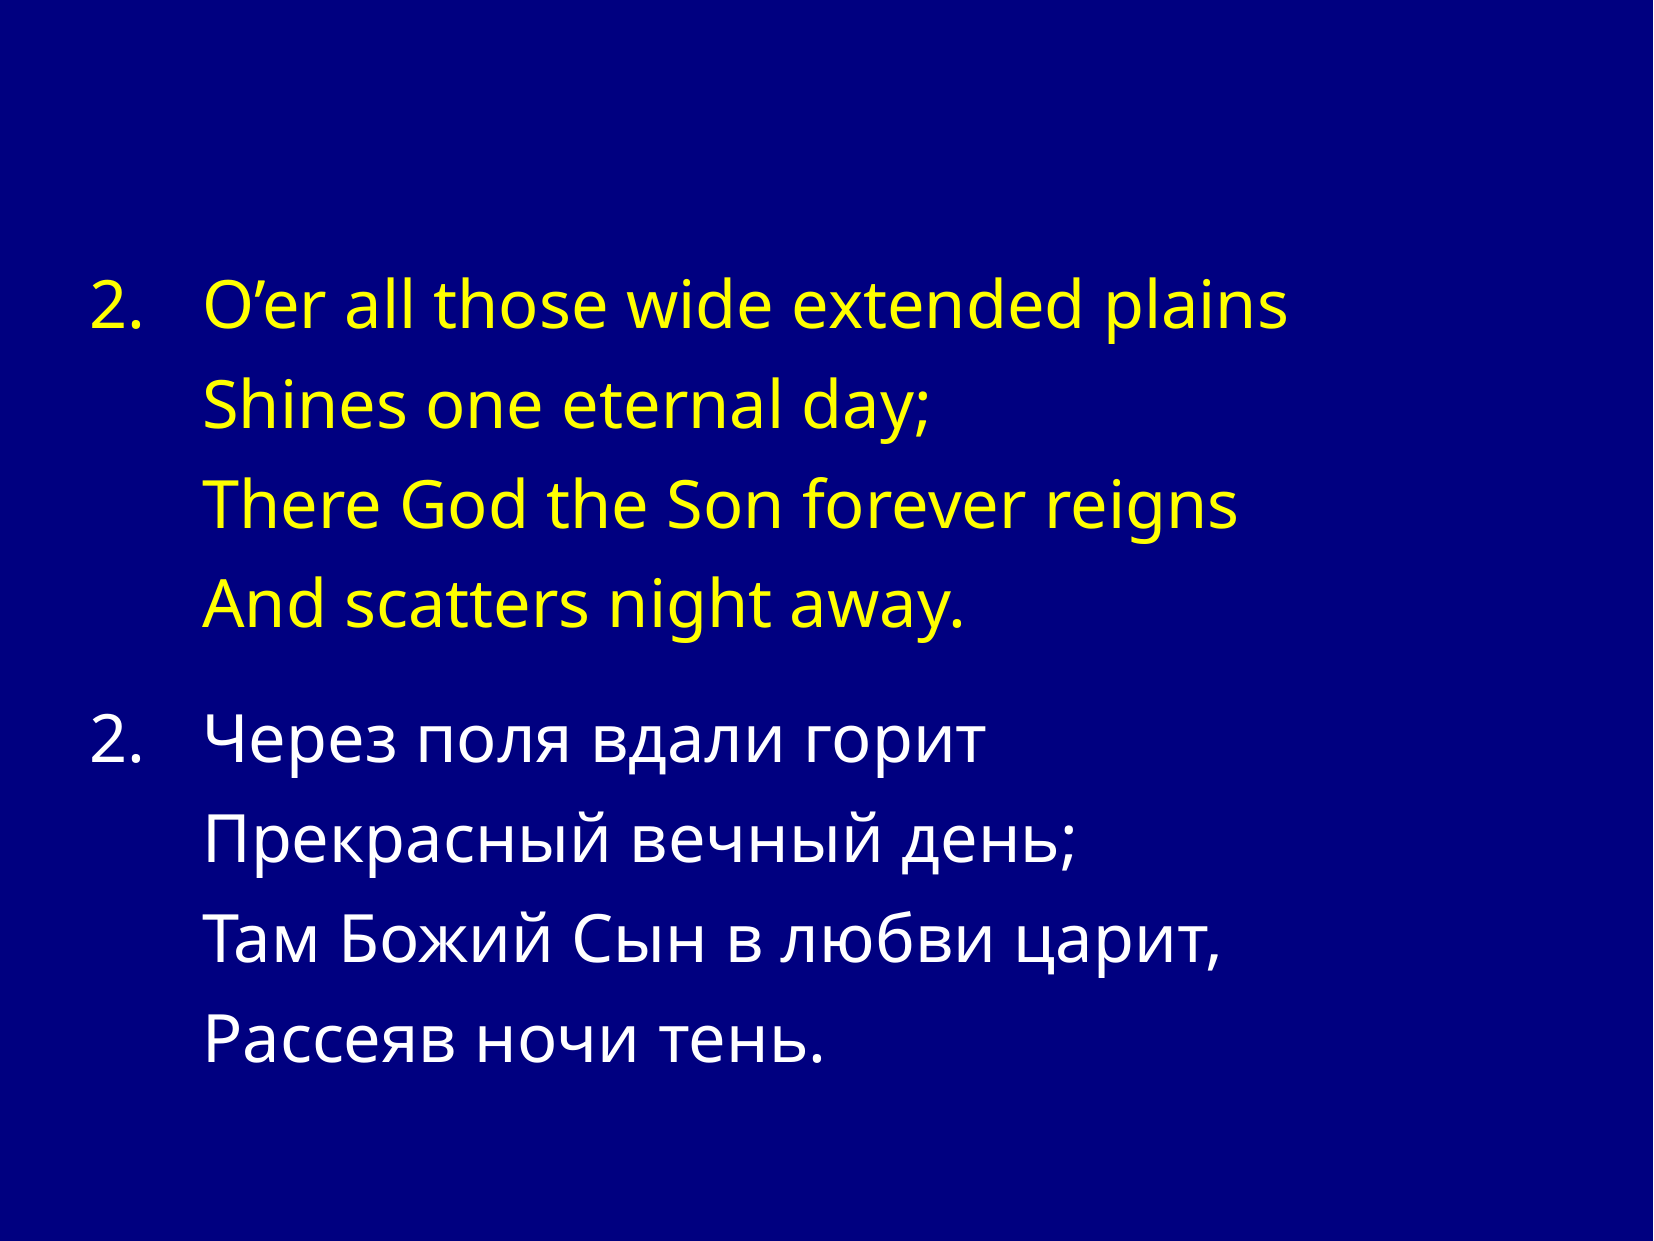

2.	O’er all those wide extended plains
	Shines one eternal day;
	There God the Son forever reigns
	And scatters night away.
2.	Через поля вдали горит
	Прекрасный вечный день;
	Там Божий Сын в любви царит,
	Рассеяв ночи тень.